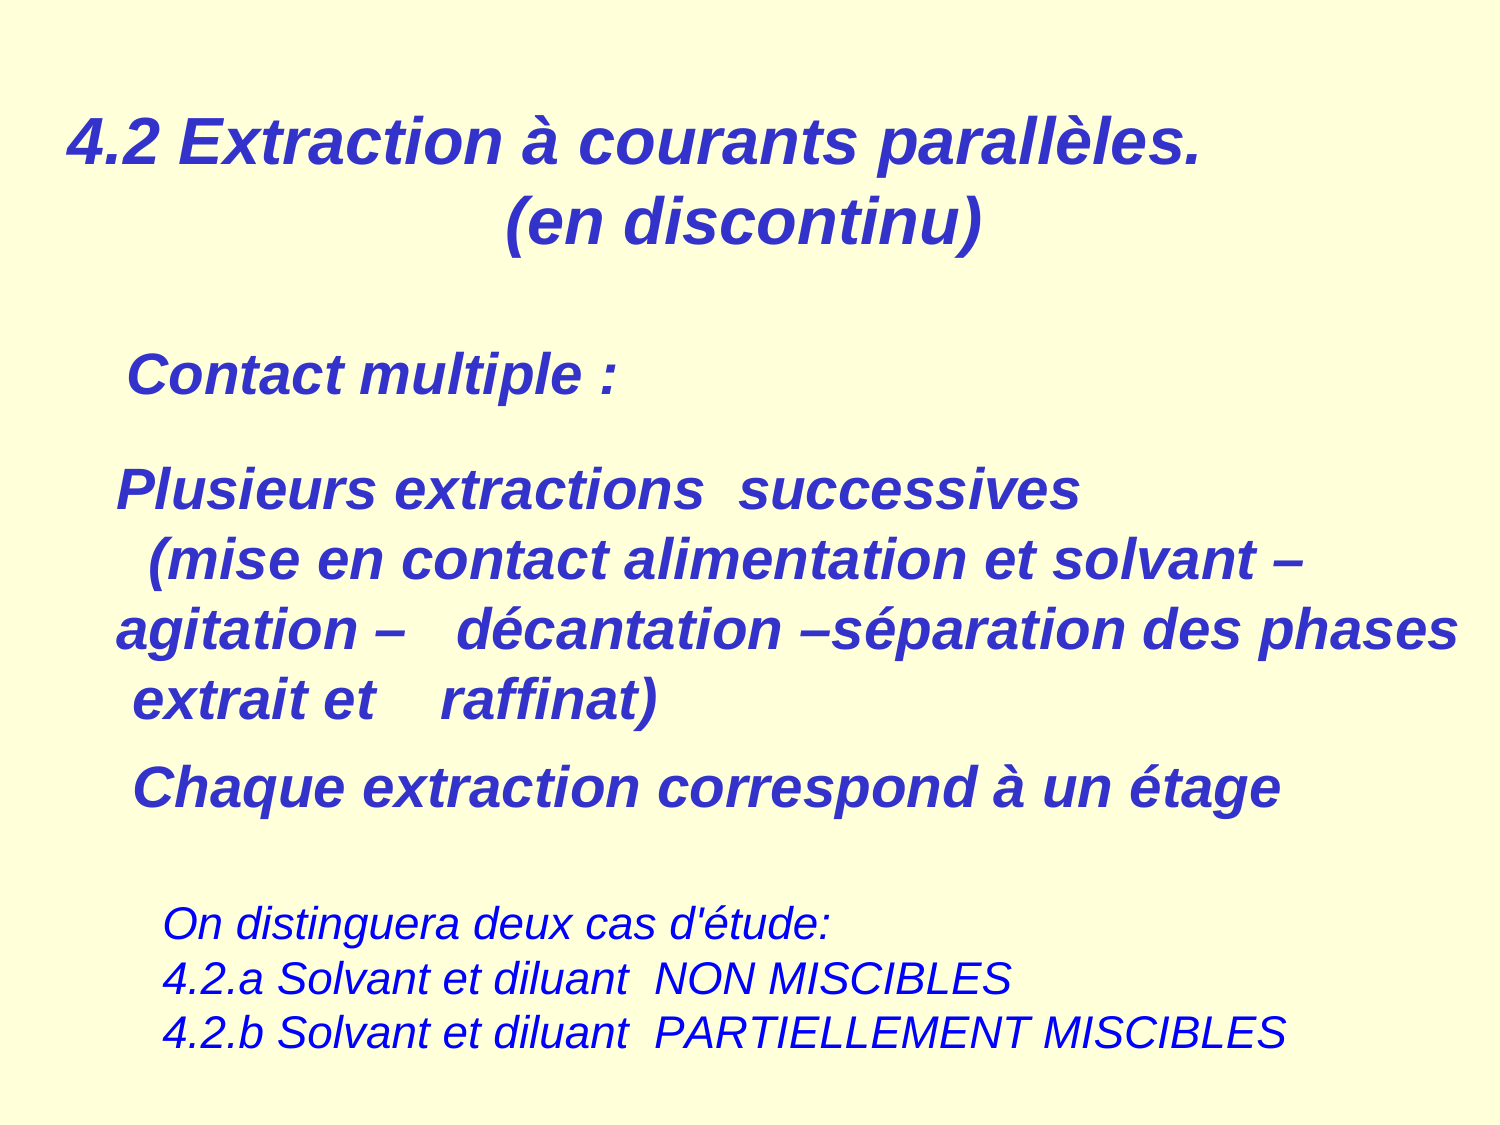

4.2 Extraction à courants parallèles.
(en discontinu)
Contact multiple :
Plusieurs extractions successives
 (mise en contact alimentation et solvant –
agitation – décantation –séparation des phases
 extrait et raffinat)
Chaque extraction correspond à un étage
On distinguera deux cas d'étude:
4.2.a Solvant et diluant NON MISCIBLES
4.2.b Solvant et diluant PARTIELLEMENT MISCIBLES